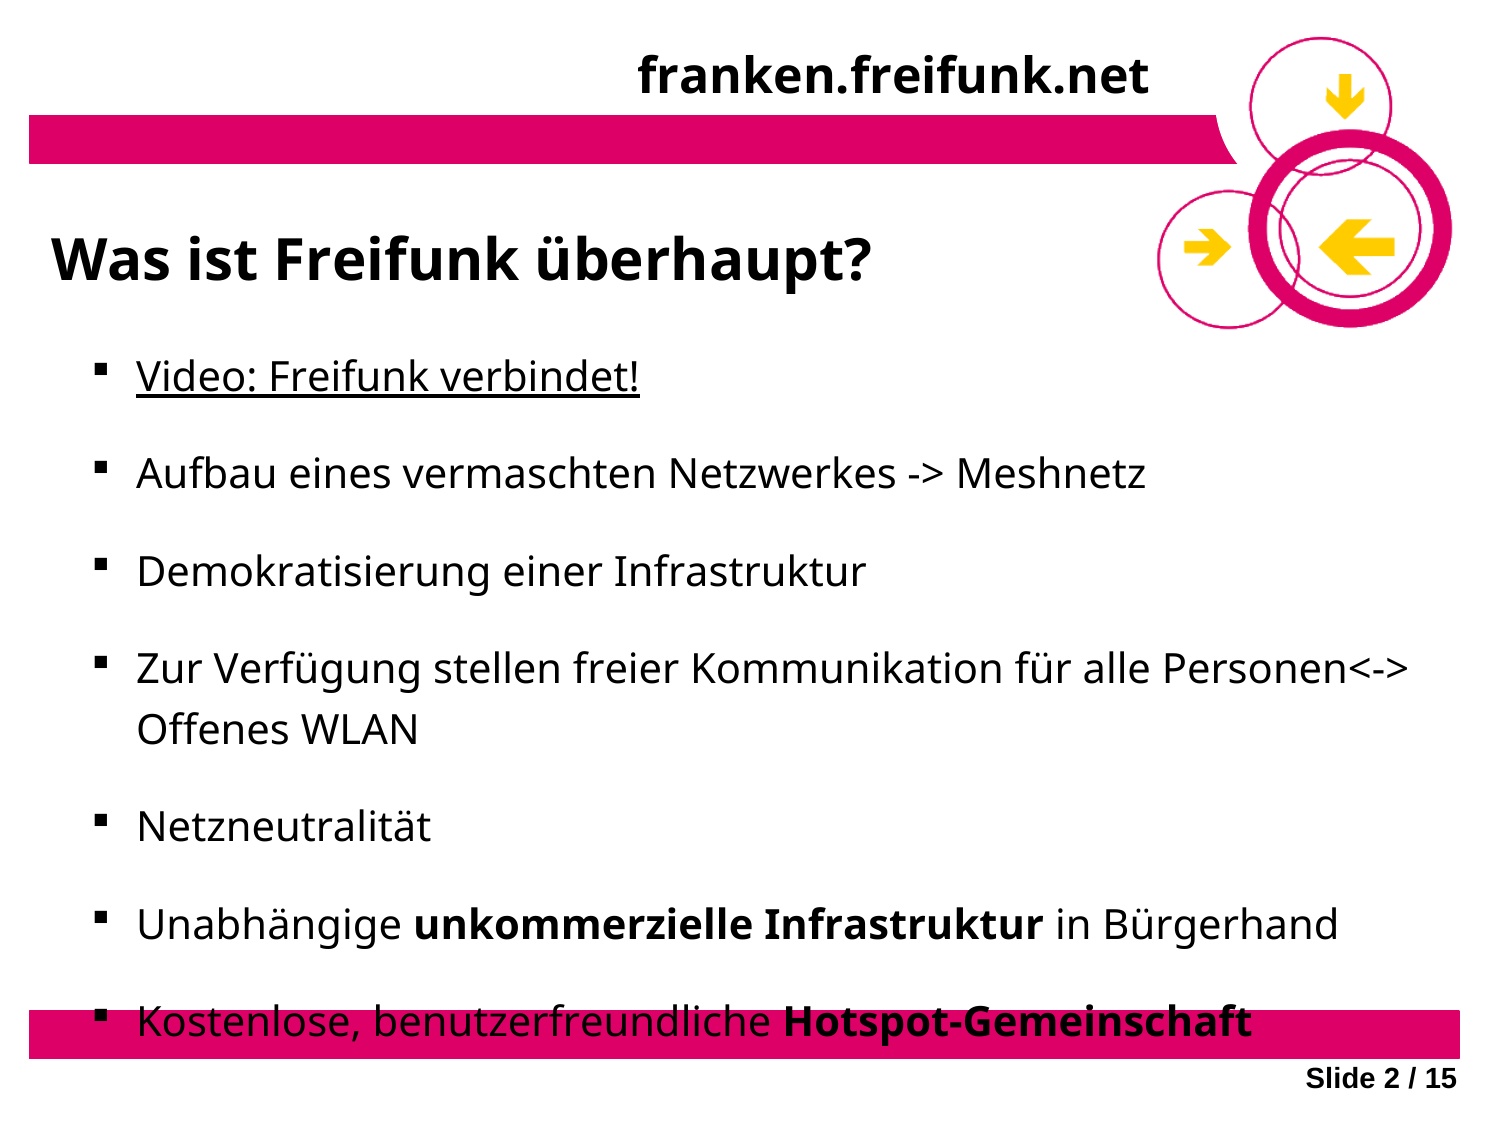

Was ist Freifunk überhaupt?
Video: Freifunk verbindet!
Aufbau eines vermaschten Netzwerkes -> Meshnetz
Demokratisierung einer Infrastruktur
Zur Verfügung stellen freier Kommunikation für alle Personen<-> Offenes WLAN
Netzneutralität
Unabhängige unkommerzielle Infrastruktur in Bürgerhand
Kostenlose, benutzerfreundliche Hotspot-Gemeinschaft
2